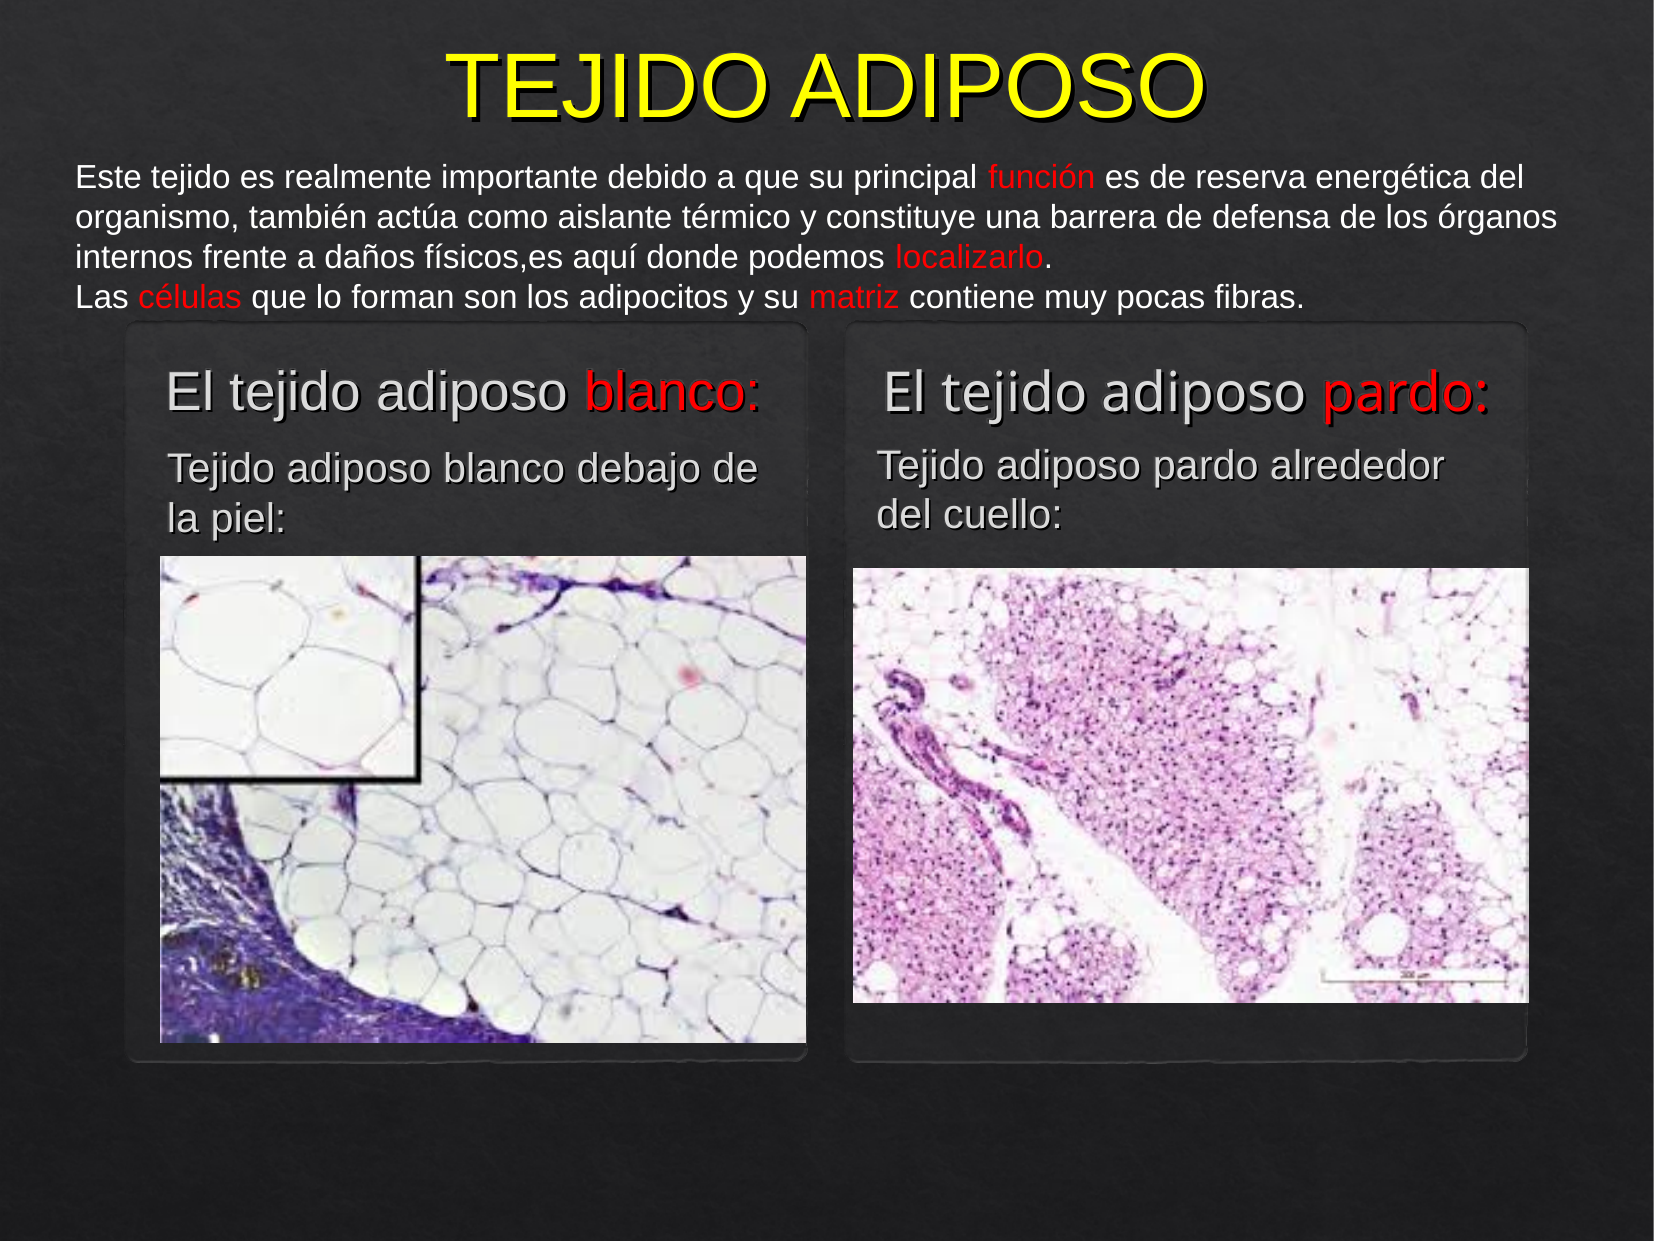

# TEJIDO ADIPOSO
Este tejido es realmente importante debido a que su principal función es de reserva energética del organismo, también actúa como aislante térmico y constituye una barrera de defensa de los órganos internos frente a daños físicos,es aquí donde podemos localizarlo.
Las células que lo forman son los adipocitos y su matriz contiene muy pocas fibras.
El tejido adiposo blanco:
El tejido adiposo pardo:
Tejido adiposo pardo alrededor del cuello:
Tejido adiposo blanco debajo de la piel: